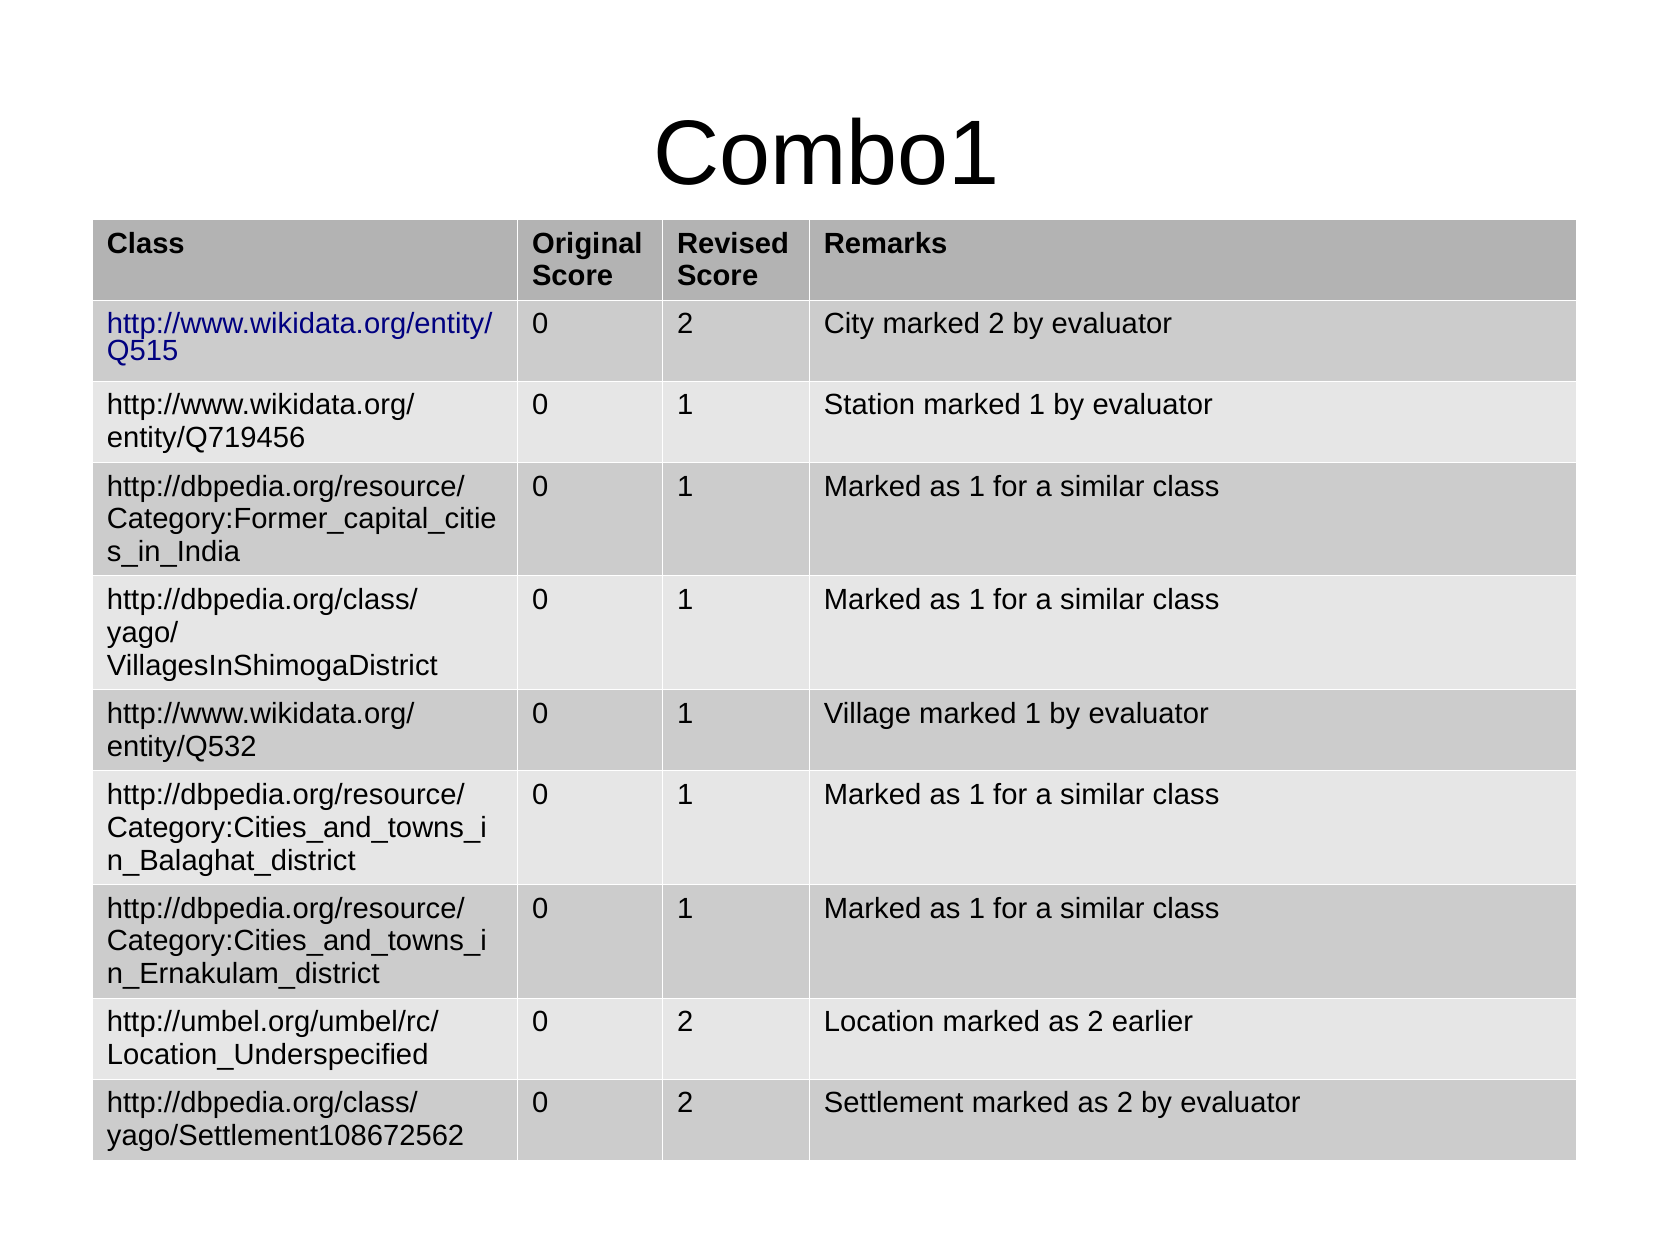

# Combo1
| Class | Original Score | Revised Score | Remarks |
| --- | --- | --- | --- |
| http://www.wikidata.org/entity/Q515 | 0 | 2 | City marked 2 by evaluator |
| http://www.wikidata.org/entity/Q719456 | 0 | 1 | Station marked 1 by evaluator |
| http://dbpedia.org/resource/Category:Former\_capital\_cities\_in\_India | 0 | 1 | Marked as 1 for a similar class |
| http://dbpedia.org/class/yago/VillagesInShimogaDistrict | 0 | 1 | Marked as 1 for a similar class |
| http://www.wikidata.org/entity/Q532 | 0 | 1 | Village marked 1 by evaluator |
| http://dbpedia.org/resource/Category:Cities\_and\_towns\_in\_Balaghat\_district | 0 | 1 | Marked as 1 for a similar class |
| http://dbpedia.org/resource/Category:Cities\_and\_towns\_in\_Ernakulam\_district | 0 | 1 | Marked as 1 for a similar class |
| http://umbel.org/umbel/rc/Location\_Underspecified | 0 | 2 | Location marked as 2 earlier |
| http://dbpedia.org/class/yago/Settlement108672562 | 0 | 2 | Settlement marked as 2 by evaluator |